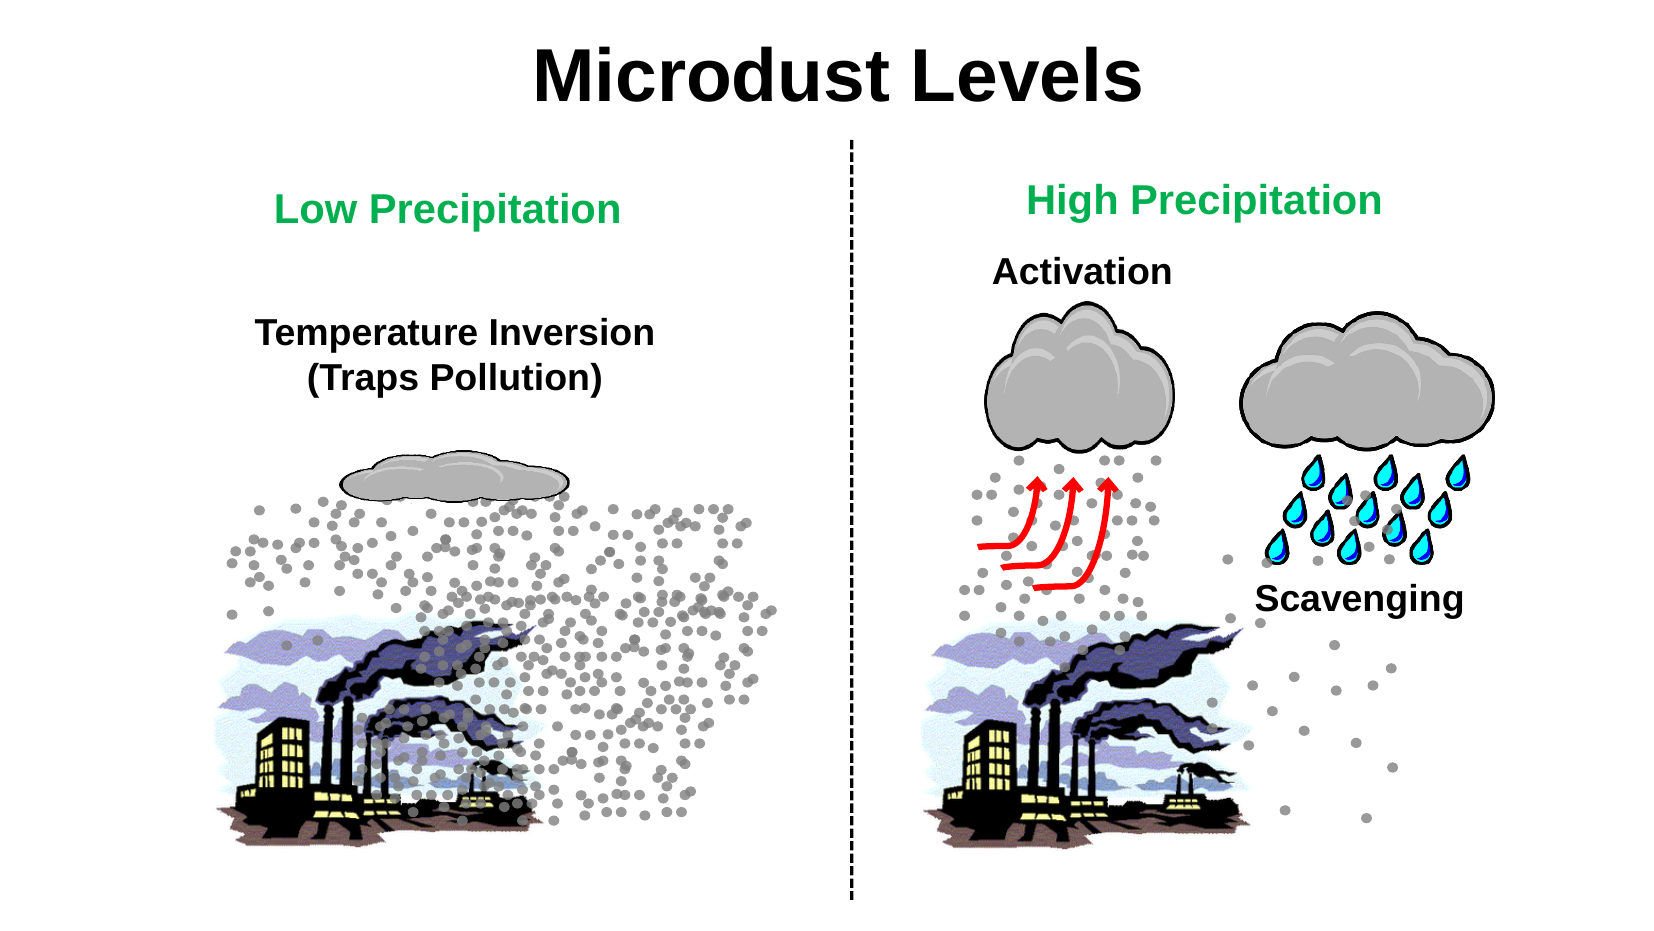

Microdust Levels
High Precipitation
Activation
Scavenging
Low Precipitation
Temperature Inversion
(Traps Pollution)